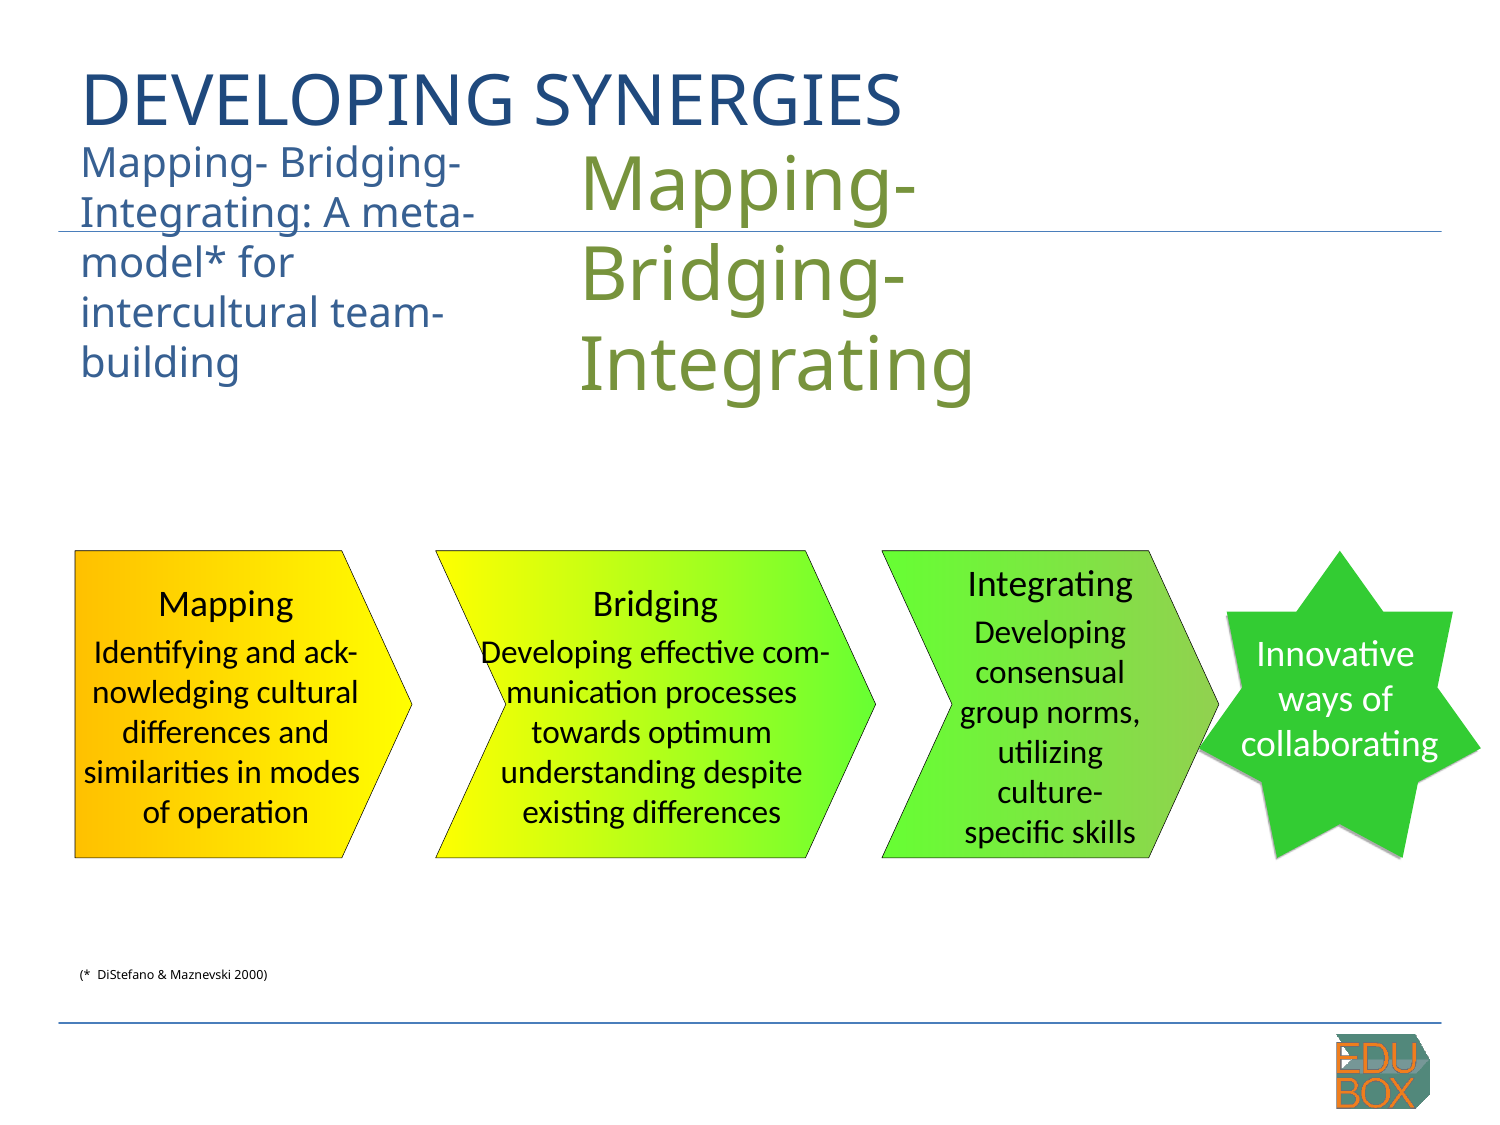

DEVELOPING SYNERGIES
# Mapping- Bridging- Integrating: A meta-model* for intercultural team-building
Mapping-Bridging-Integrating
Mapping
Identifying and ack-nowledging cultural differences and similarities in modes
of operation
Bridging
Developing effective com-
munication processes
towards optimum
understanding despite
existing differences
Integrating
Developing consensual group norms, utilizing culture-specific skills
Innovative
ways of
collaborating
(* DiStefano & Maznevski 2000)